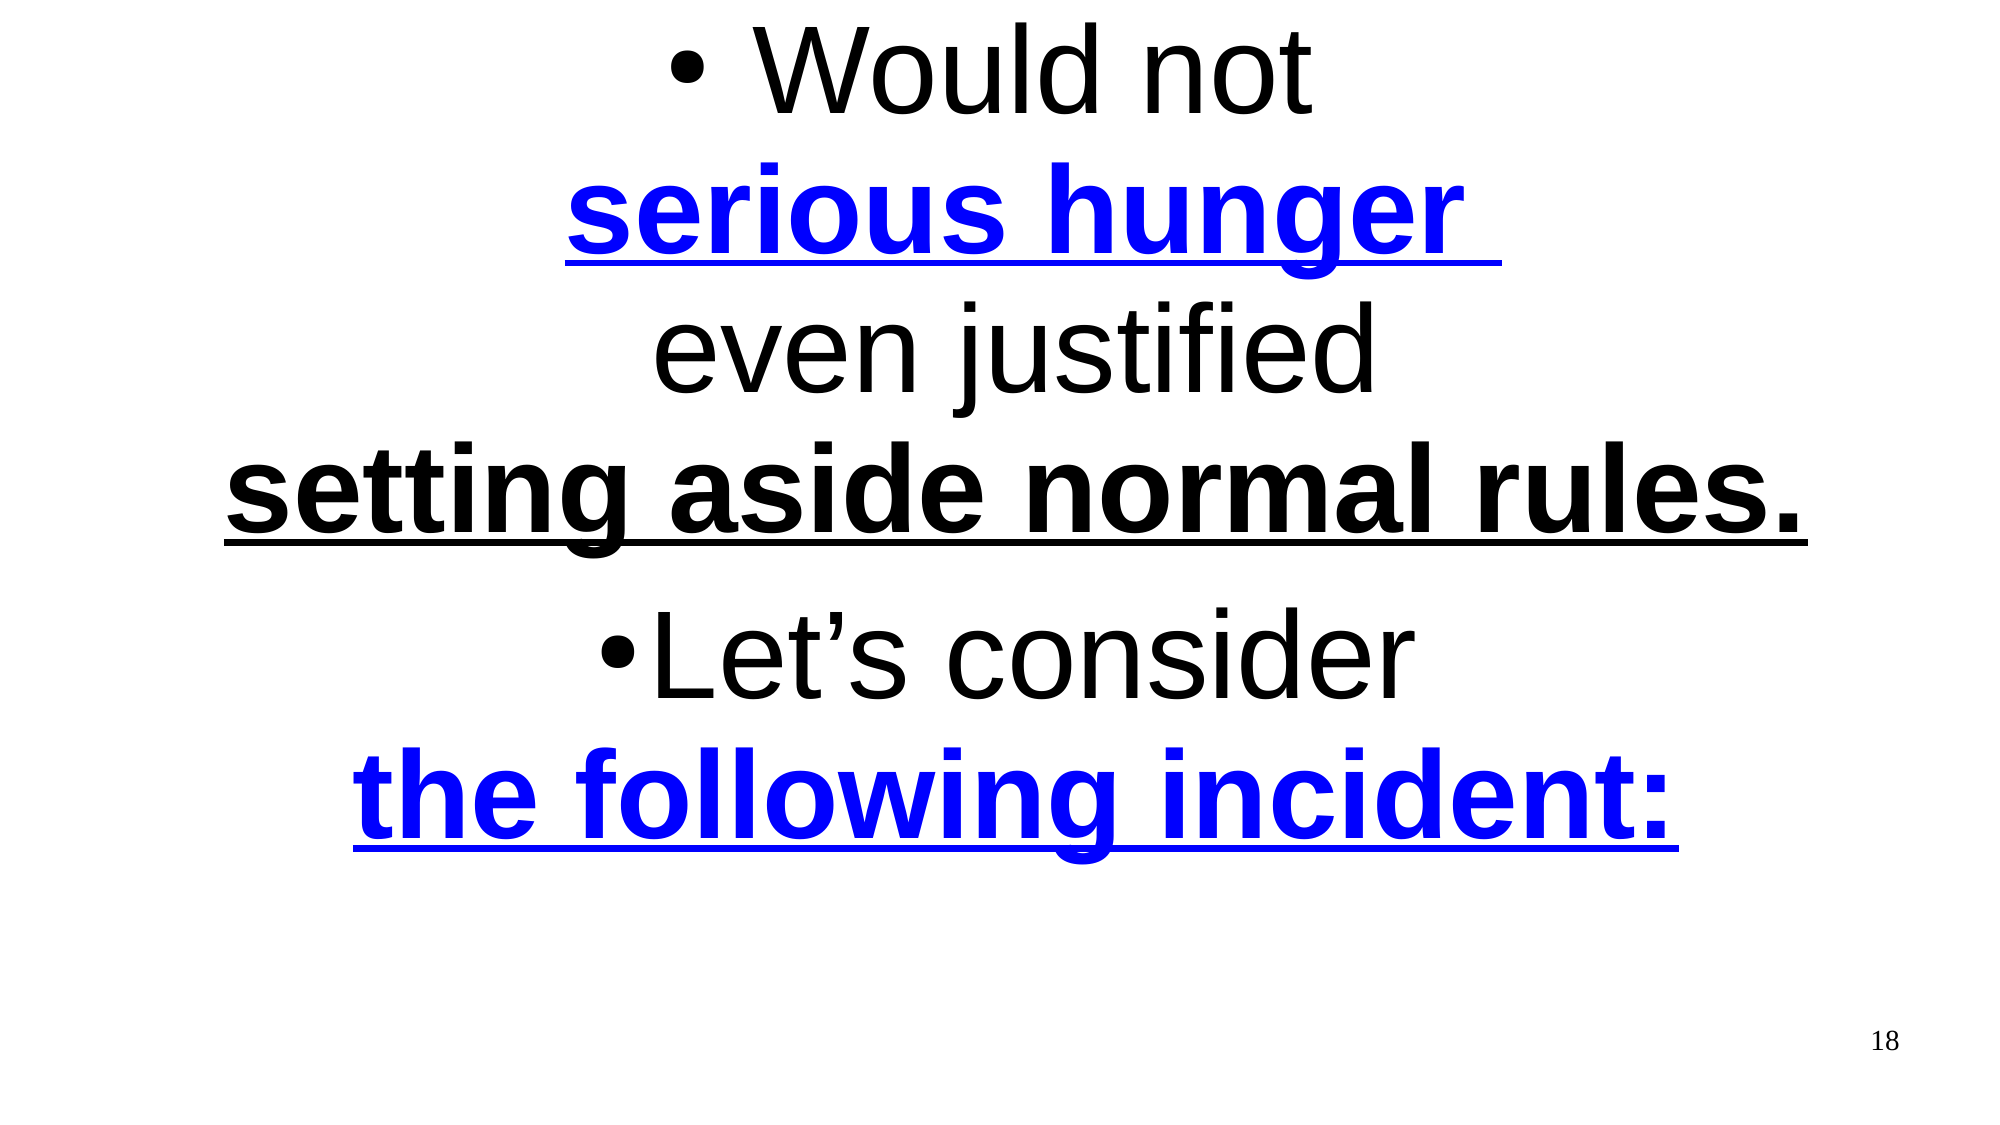

# Would not serious hunger even justified setting aside normal rules.
Let’s consider
the following incident:
18